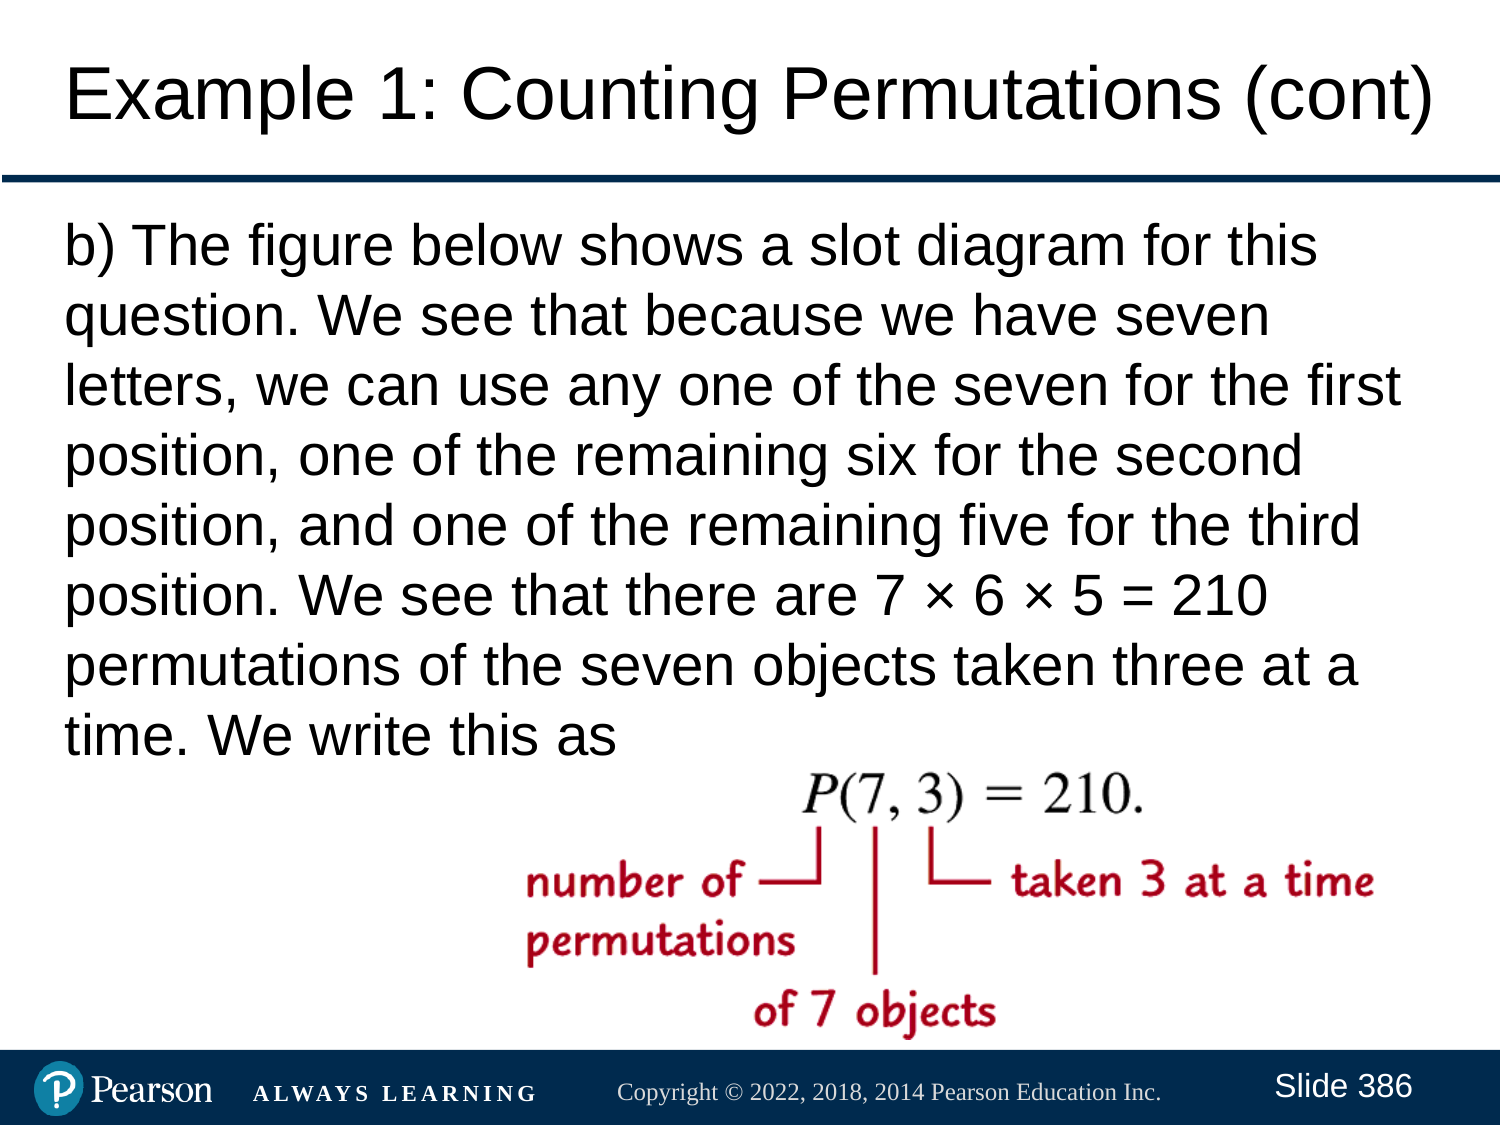

# Example 1: Counting Permutations (cont)
b) The figure below shows a slot diagram for this question. We see that because we have seven letters, we can use any one of the seven for the first position, one of the remaining six for the second position, and one of the remaining five for the third position. We see that there are 7 × 6 × 5 = 210 permutations of the seven objects taken three at a time. We write this as